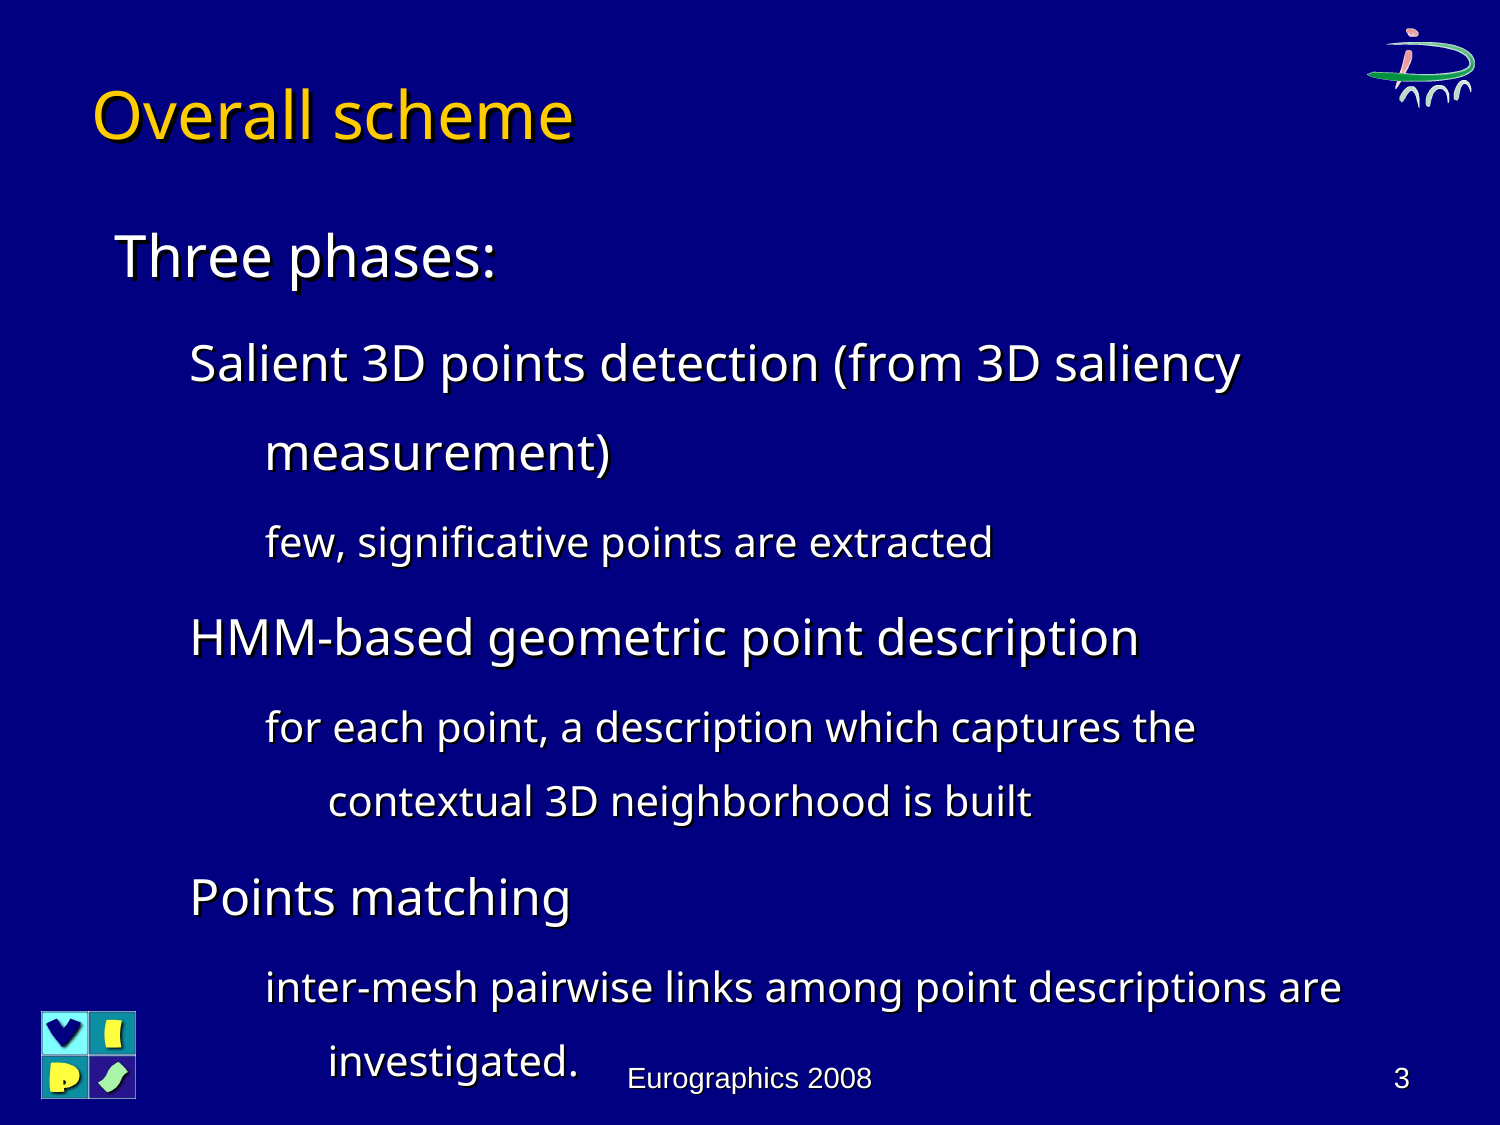

# Overall scheme
Three phases:
Salient 3D points detection (from 3D saliency measurement)
few, significative points are extracted
HMM-based geometric point description
for each point, a description which captures the contextual 3D neighborhood is built
Points matching
inter-mesh pairwise links among point descriptions are investigated.
Eurographics 2008
3